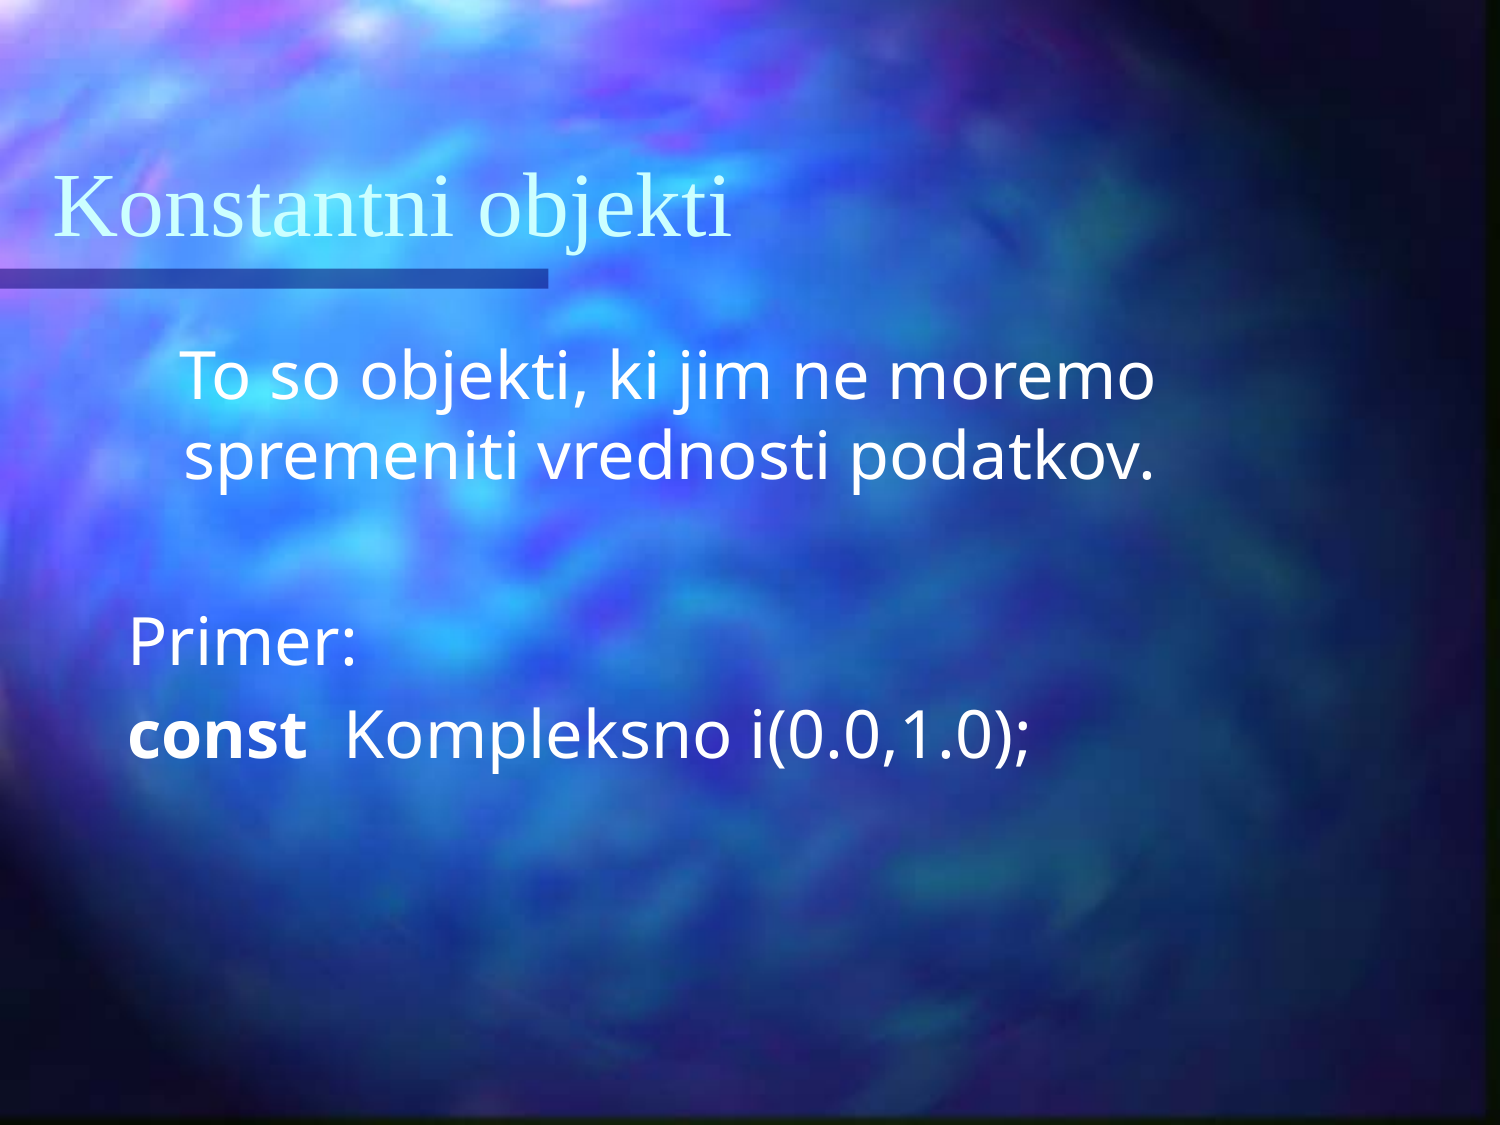

# Konstantni objekti
 To so objekti, ki jim ne moremo spremeniti vrednosti podatkov.
Primer:
const Kompleksno i(0.0,1.0);